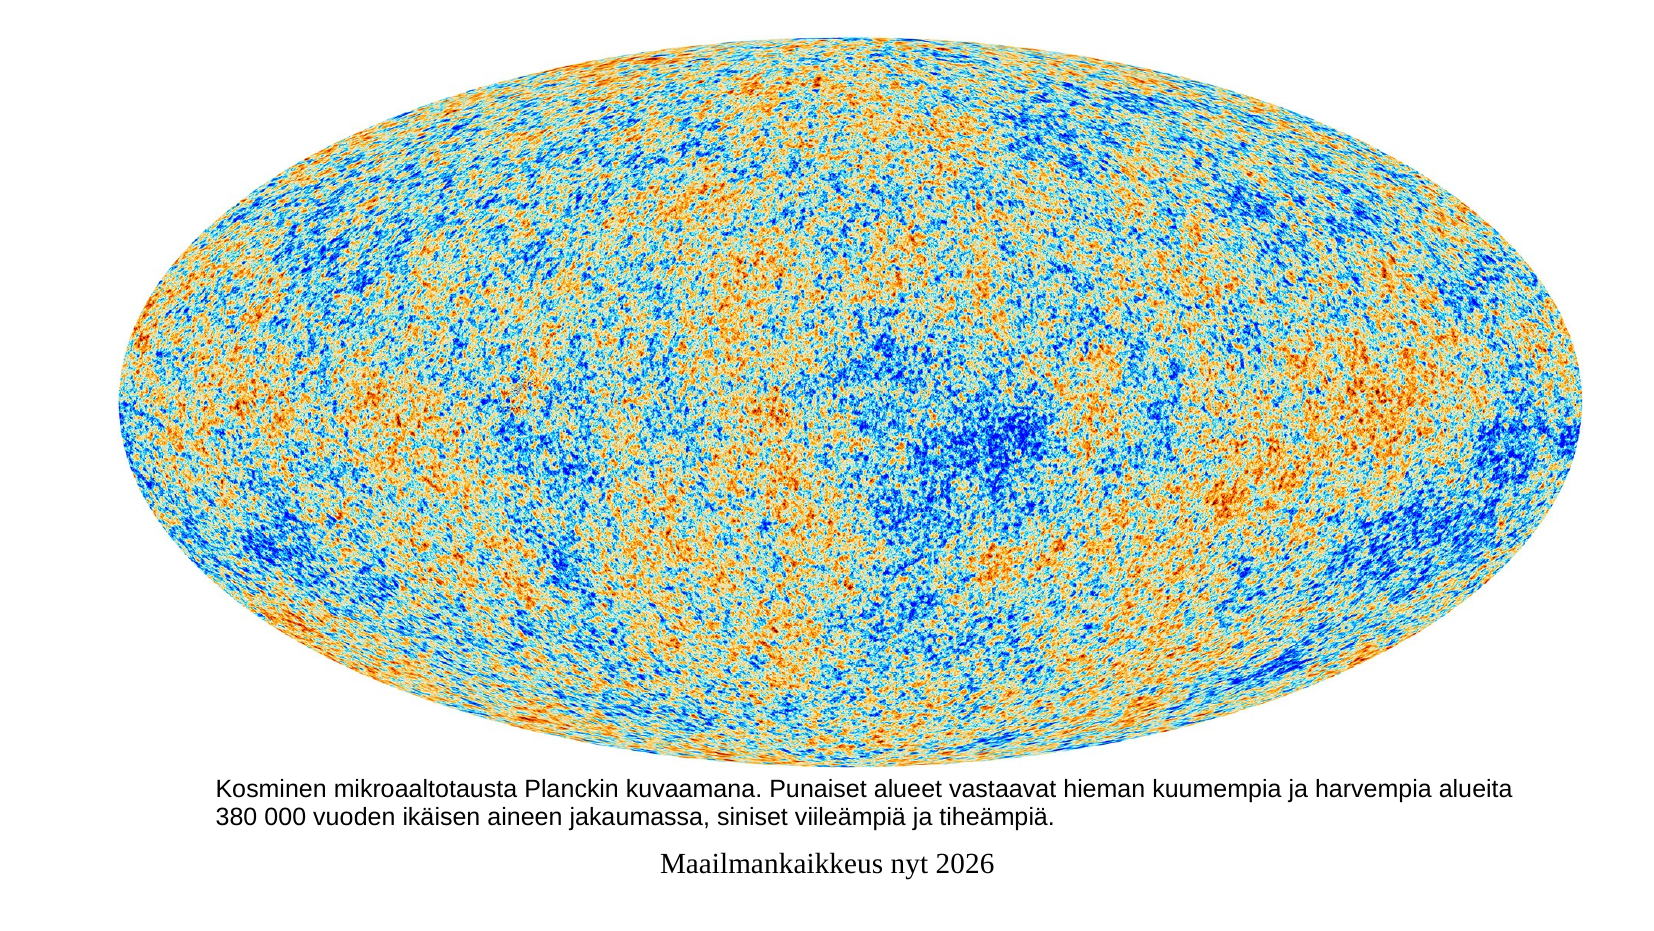

Kosminen mikroaaltotausta Planckin kuvaamana. Punaiset alueet vastaavat hieman kuumempia ja harvempia alueita 380 000 vuoden ikäisen aineen jakaumassa, siniset viileämpiä ja tiheämpiä.